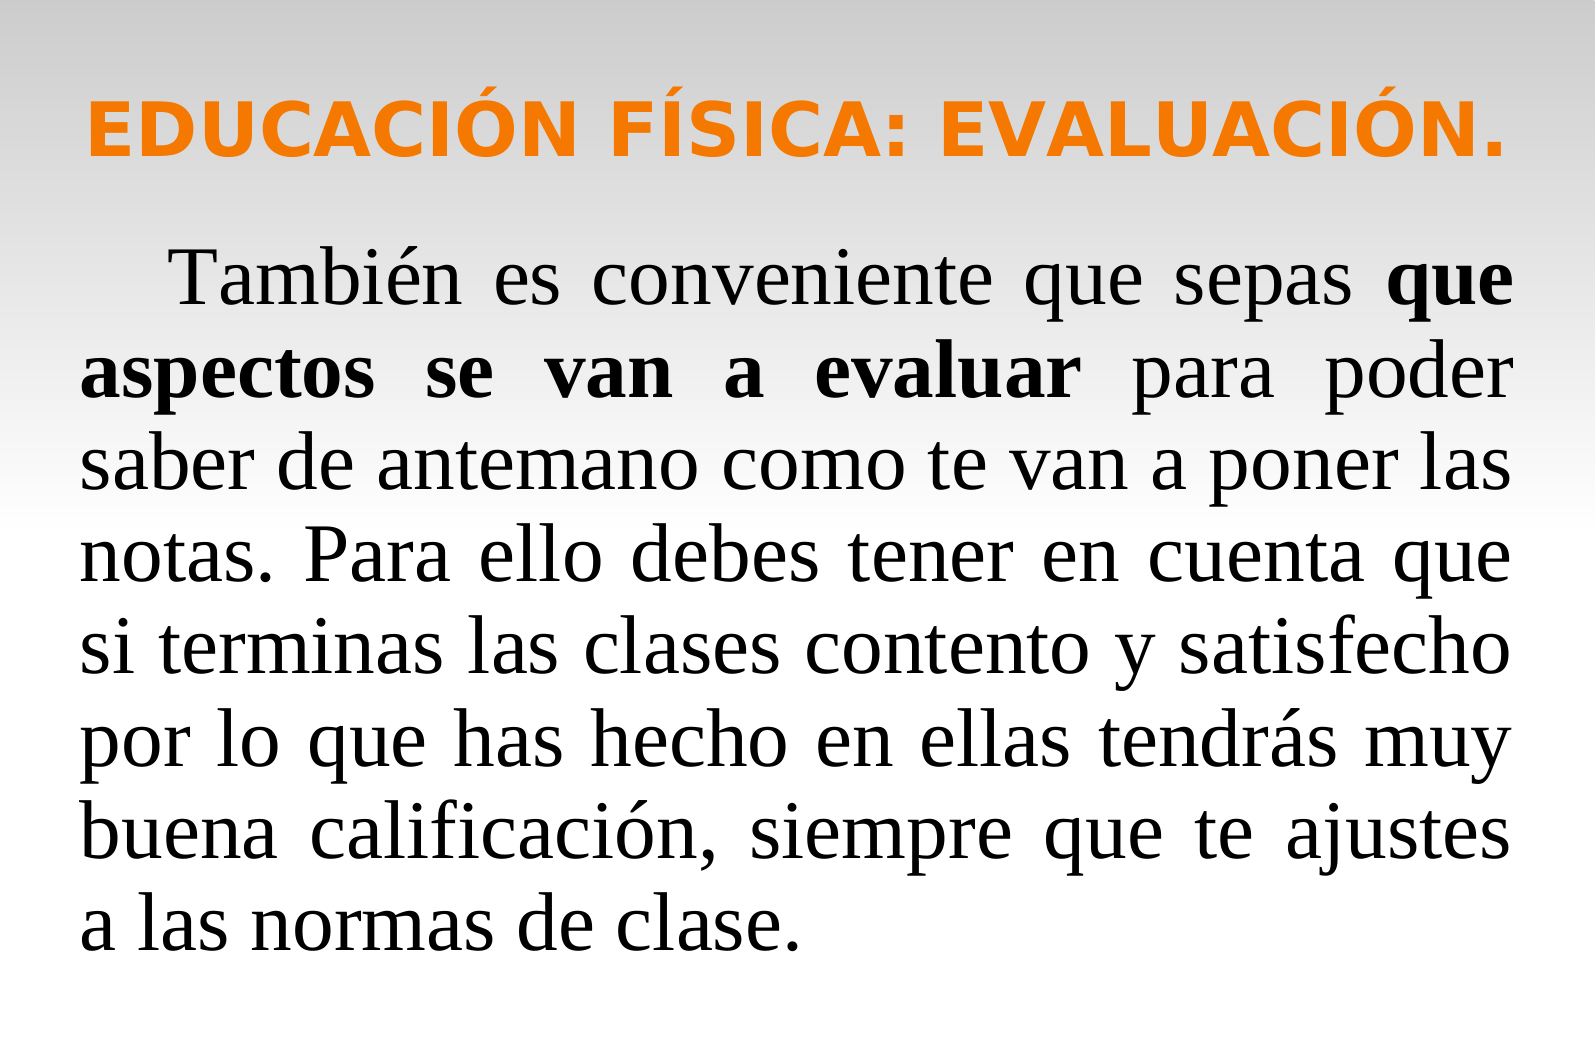

# EDUCACIÓN FÍSICA: EVALUACIÓN.
 También es conveniente que sepas que aspectos se van a evaluar para poder saber de antemano como te van a poner las notas. Para ello debes tener en cuenta que si terminas las clases contento y satisfecho por lo que has hecho en ellas tendrás muy buena calificación, siempre que te ajustes a las normas de clase.